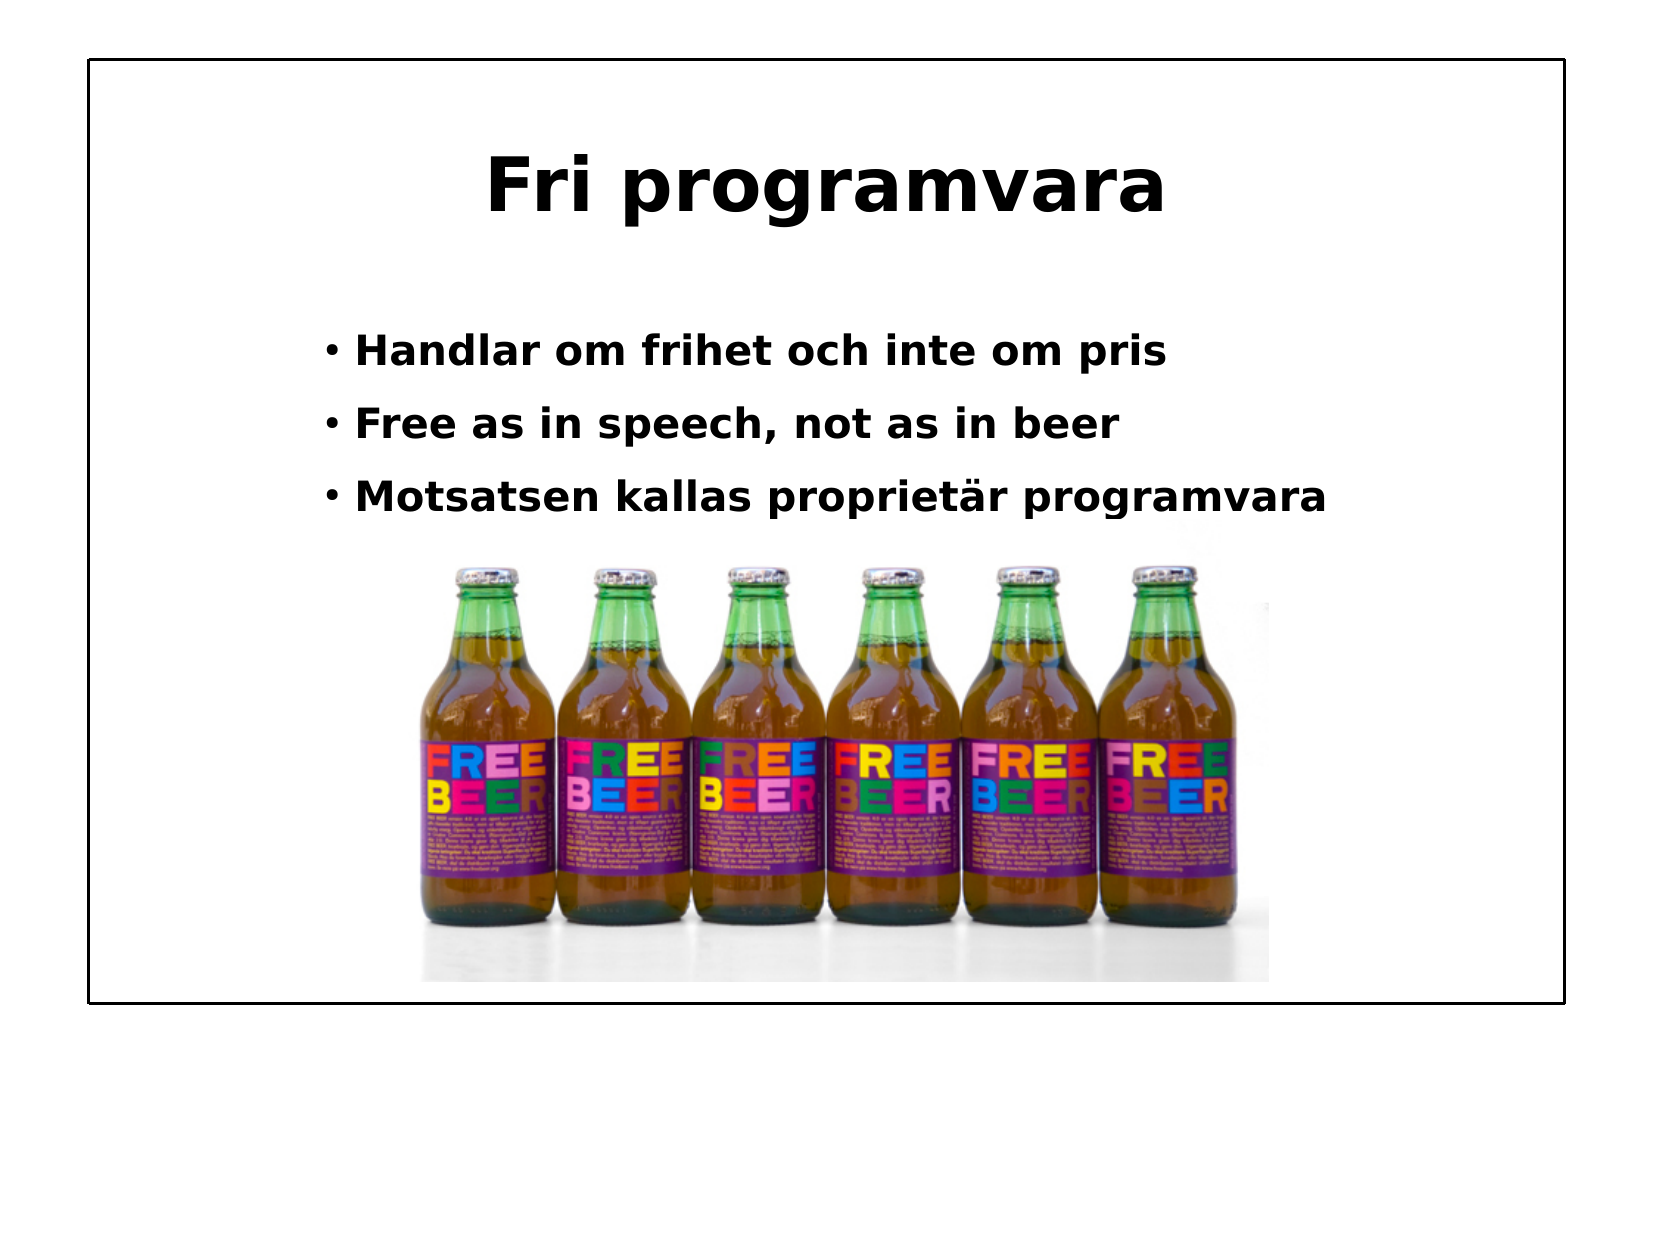

Fri programvara
 Handlar om frihet och inte om pris
 Free as in speech, not as in beer
 Motsatsen kallas proprietär programvara